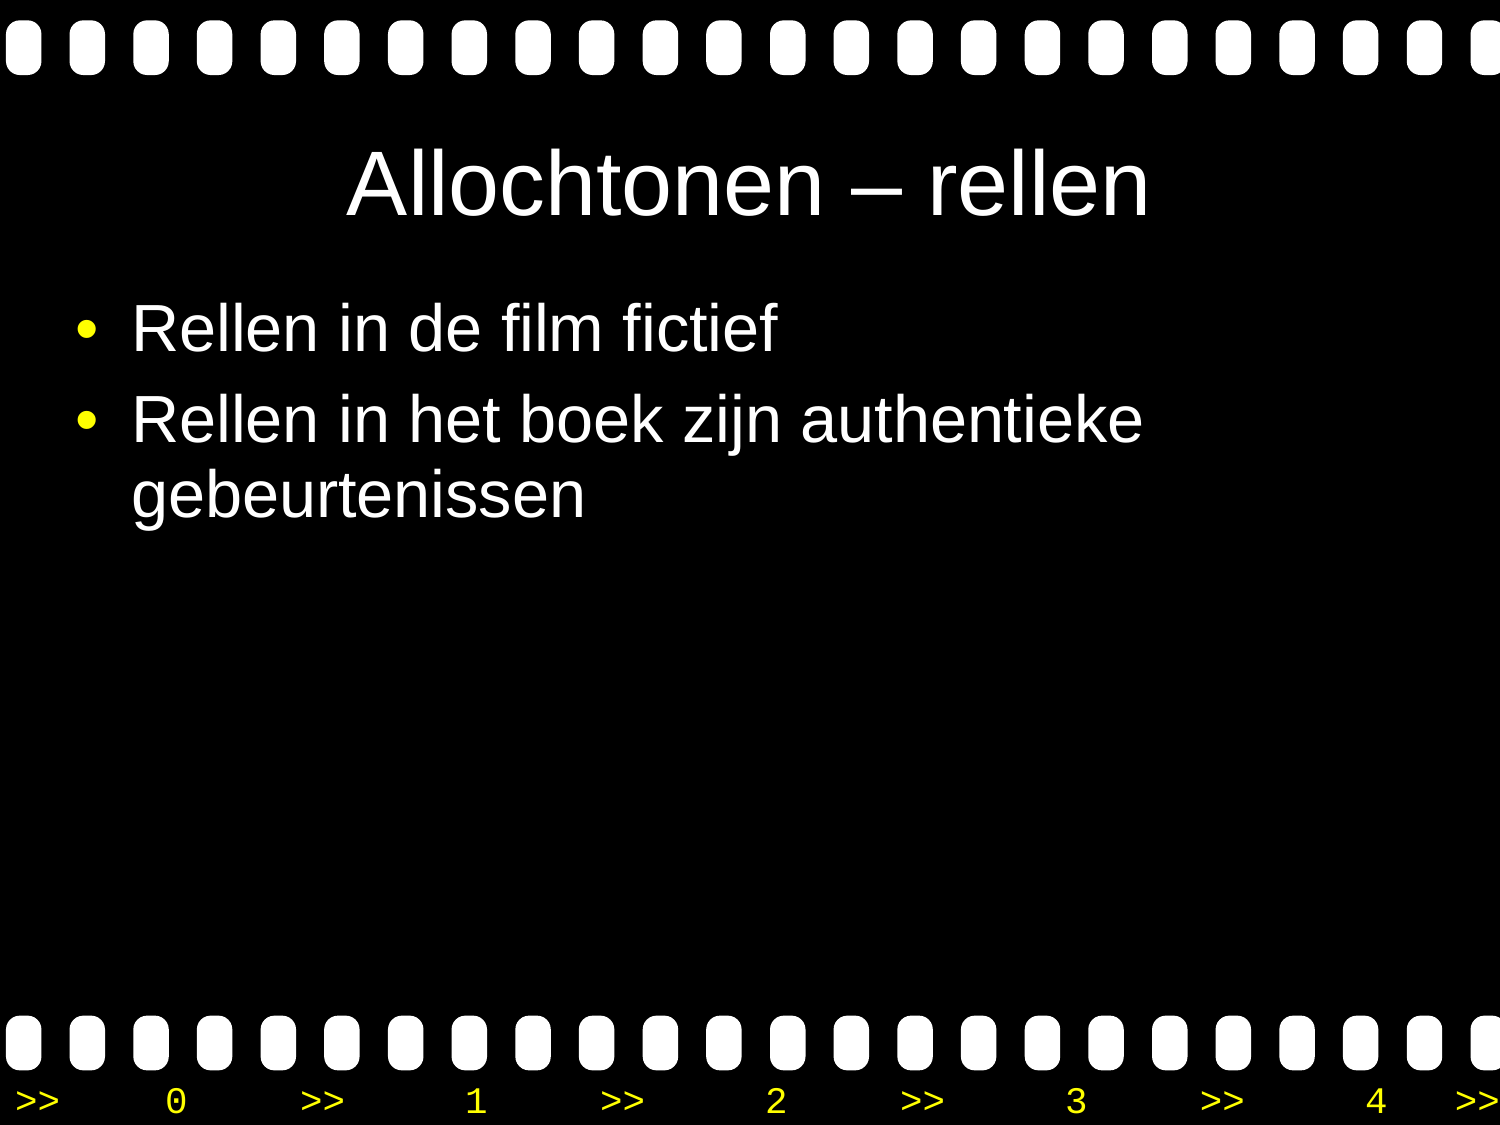

# Allochtonen – rellen
Rellen in de film fictief
Rellen in het boek zijn authentieke gebeurtenissen